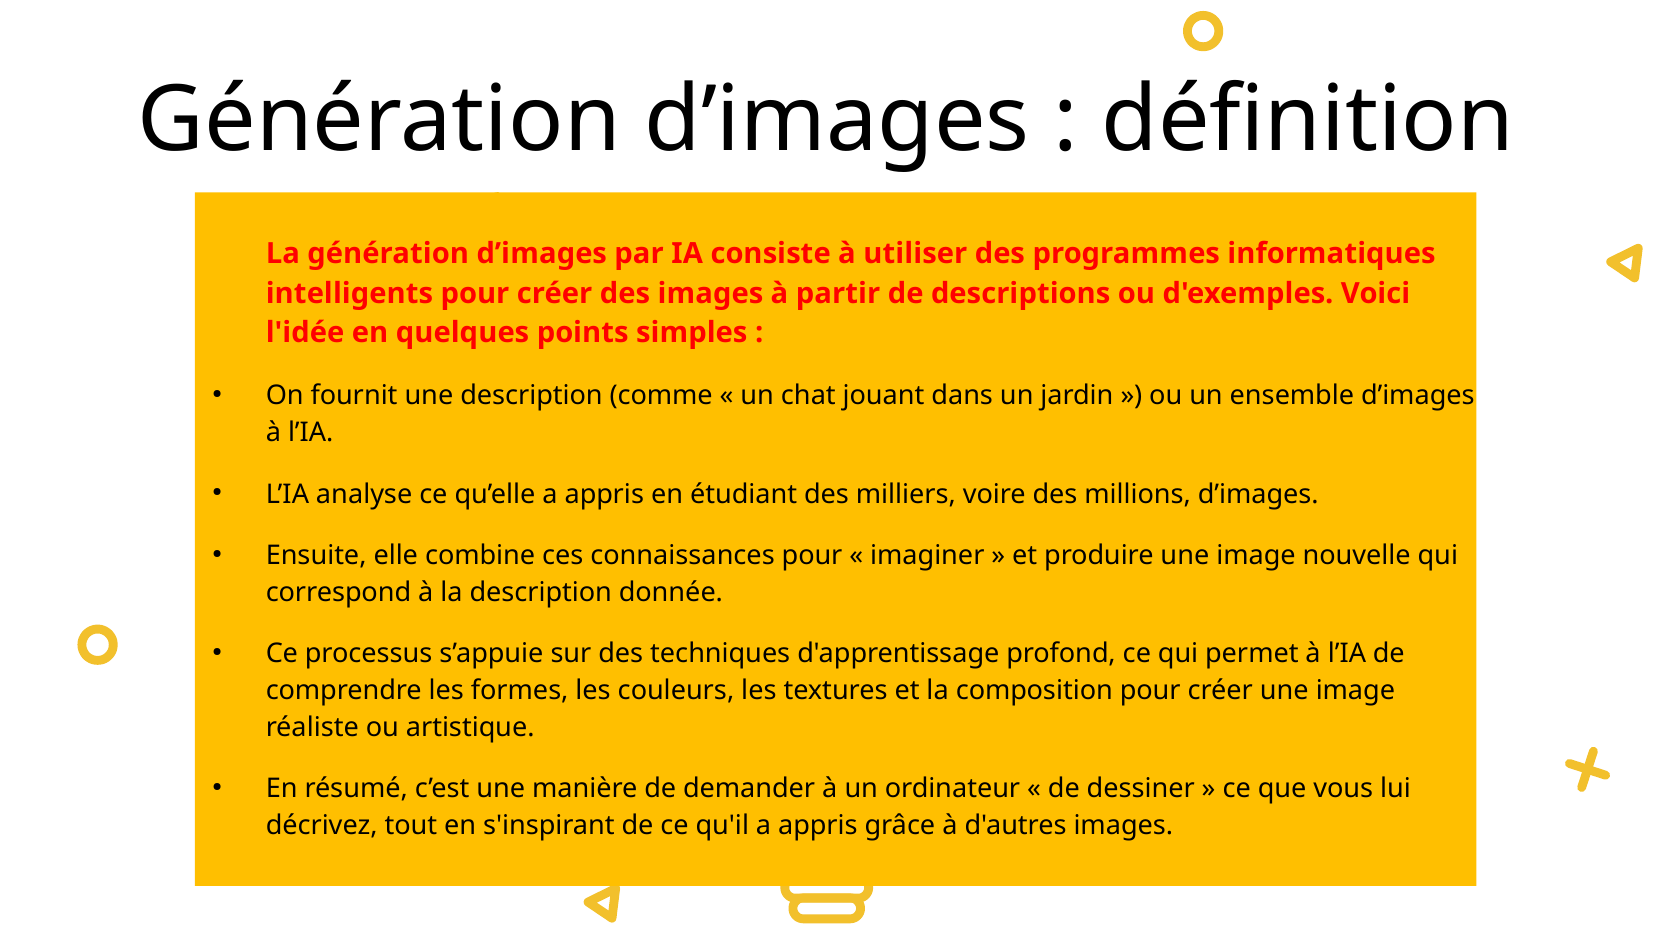

# Génération d’images : définition
La génération d’images par IA consiste à utiliser des programmes informatiques intelligents pour créer des images à partir de descriptions ou d'exemples. Voici l'idée en quelques points simples :
On fournit une description (comme « un chat jouant dans un jardin ») ou un ensemble d’images à l’IA.
L’IA analyse ce qu’elle a appris en étudiant des milliers, voire des millions, d’images.
Ensuite, elle combine ces connaissances pour « imaginer » et produire une image nouvelle qui correspond à la description donnée.
Ce processus s’appuie sur des techniques d'apprentissage profond, ce qui permet à l’IA de comprendre les formes, les couleurs, les textures et la composition pour créer une image réaliste ou artistique.
En résumé, c’est une manière de demander à un ordinateur « de dessiner » ce que vous lui décrivez, tout en s'inspirant de ce qu'il a appris grâce à d'autres images.